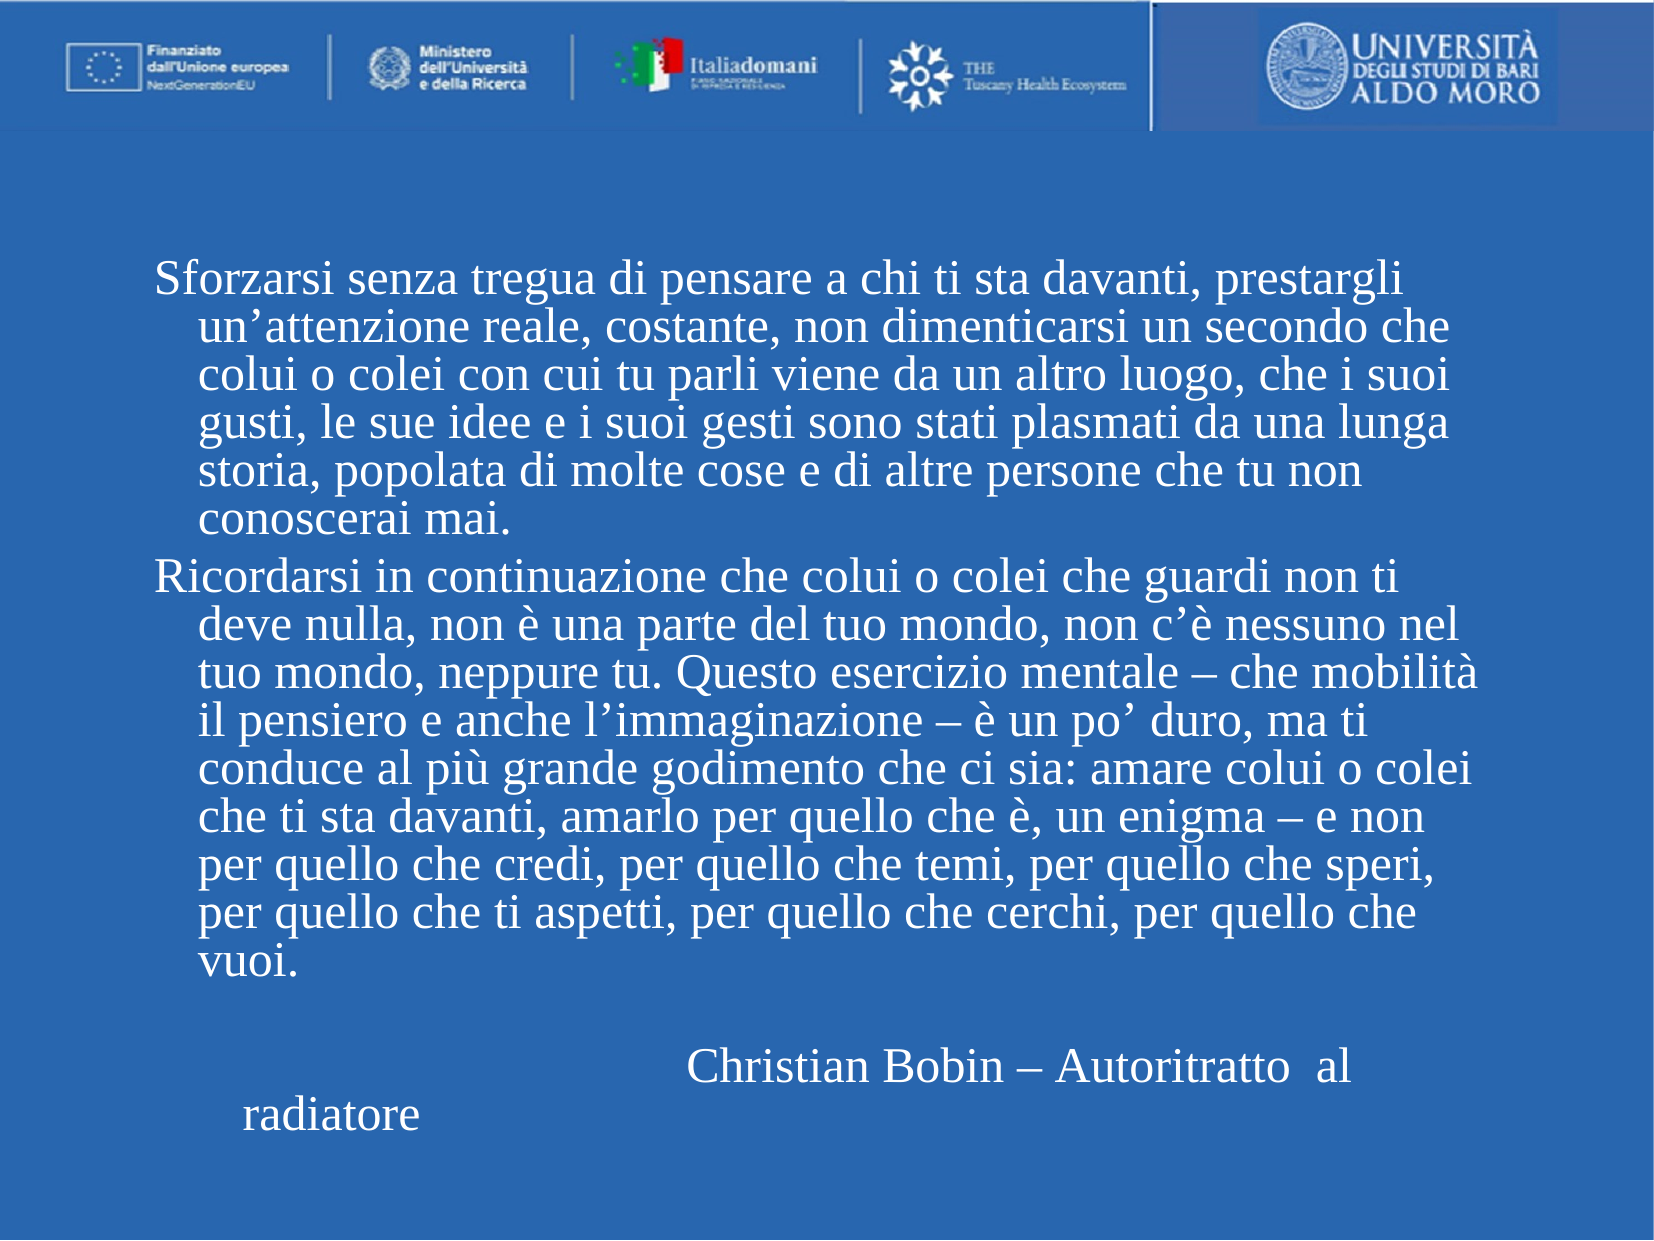

# Sforzarsi senza tregua di pensare a chi ti sta davanti, prestargli un’attenzione reale, costante, non dimenticarsi un secondo che colui o colei con cui tu parli viene da un altro luogo, che i suoi gusti, le sue idee e i suoi gesti sono stati plasmati da una lunga storia, popolata di molte cose e di altre persone che tu non conoscerai mai.
Ricordarsi in continuazione che colui o colei che guardi non ti deve nulla, non è una parte del tuo mondo, non c’è nessuno nel tuo mondo, neppure tu. Questo esercizio mentale – che mobilità il pensiero e anche l’immaginazione – è un po’ duro, ma ti conduce al più grande godimento che ci sia: amare colui o colei che ti sta davanti, amarlo per quello che è, un enigma – e non per quello che credi, per quello che temi, per quello che speri, per quello che ti aspetti, per quello che cerchi, per quello che vuoi.
 Christian Bobin – Autoritratto al radiatore